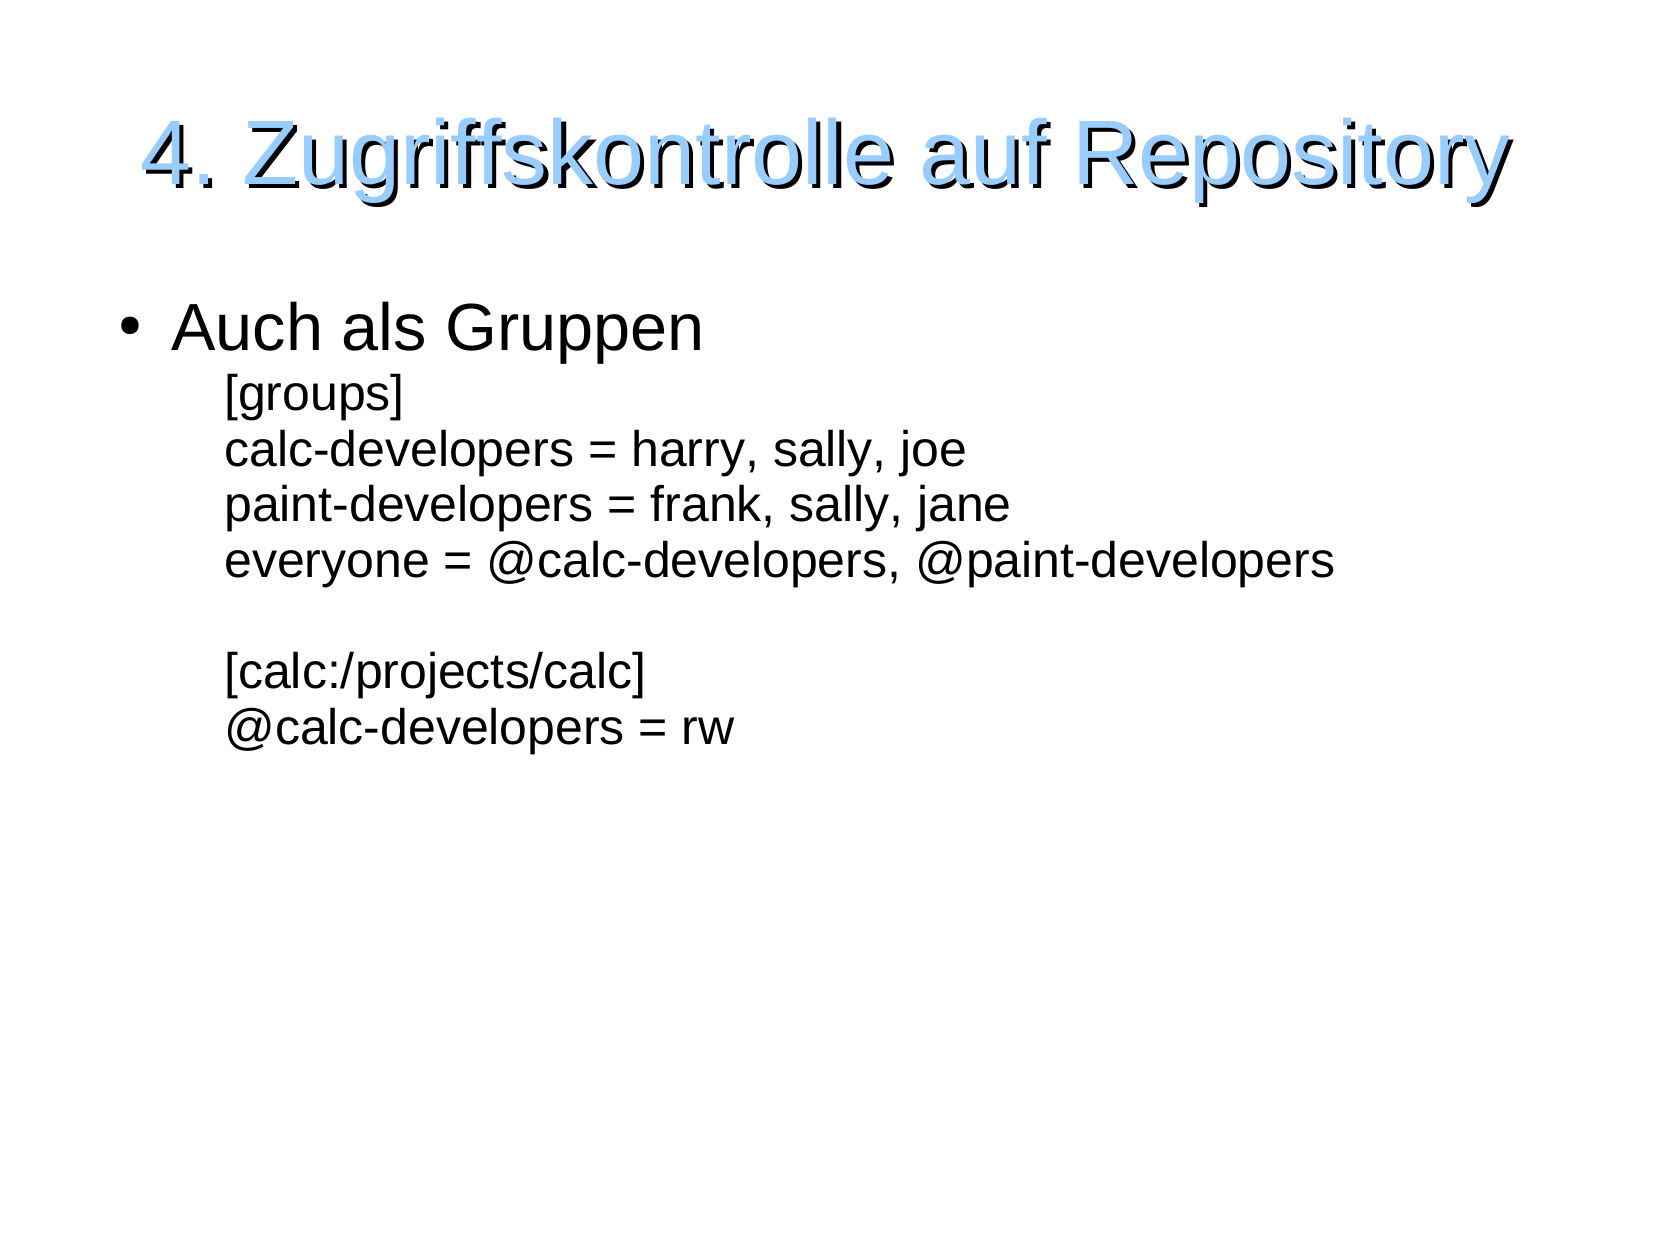

# 4. Zugriffskontrolle auf Repository
Auch als Gruppen
[groups]
calc-developers = harry, sally, joe
paint-developers = frank, sally, jane
everyone = @calc-developers, @paint-developers
[calc:/projects/calc]
@calc-developers = rw